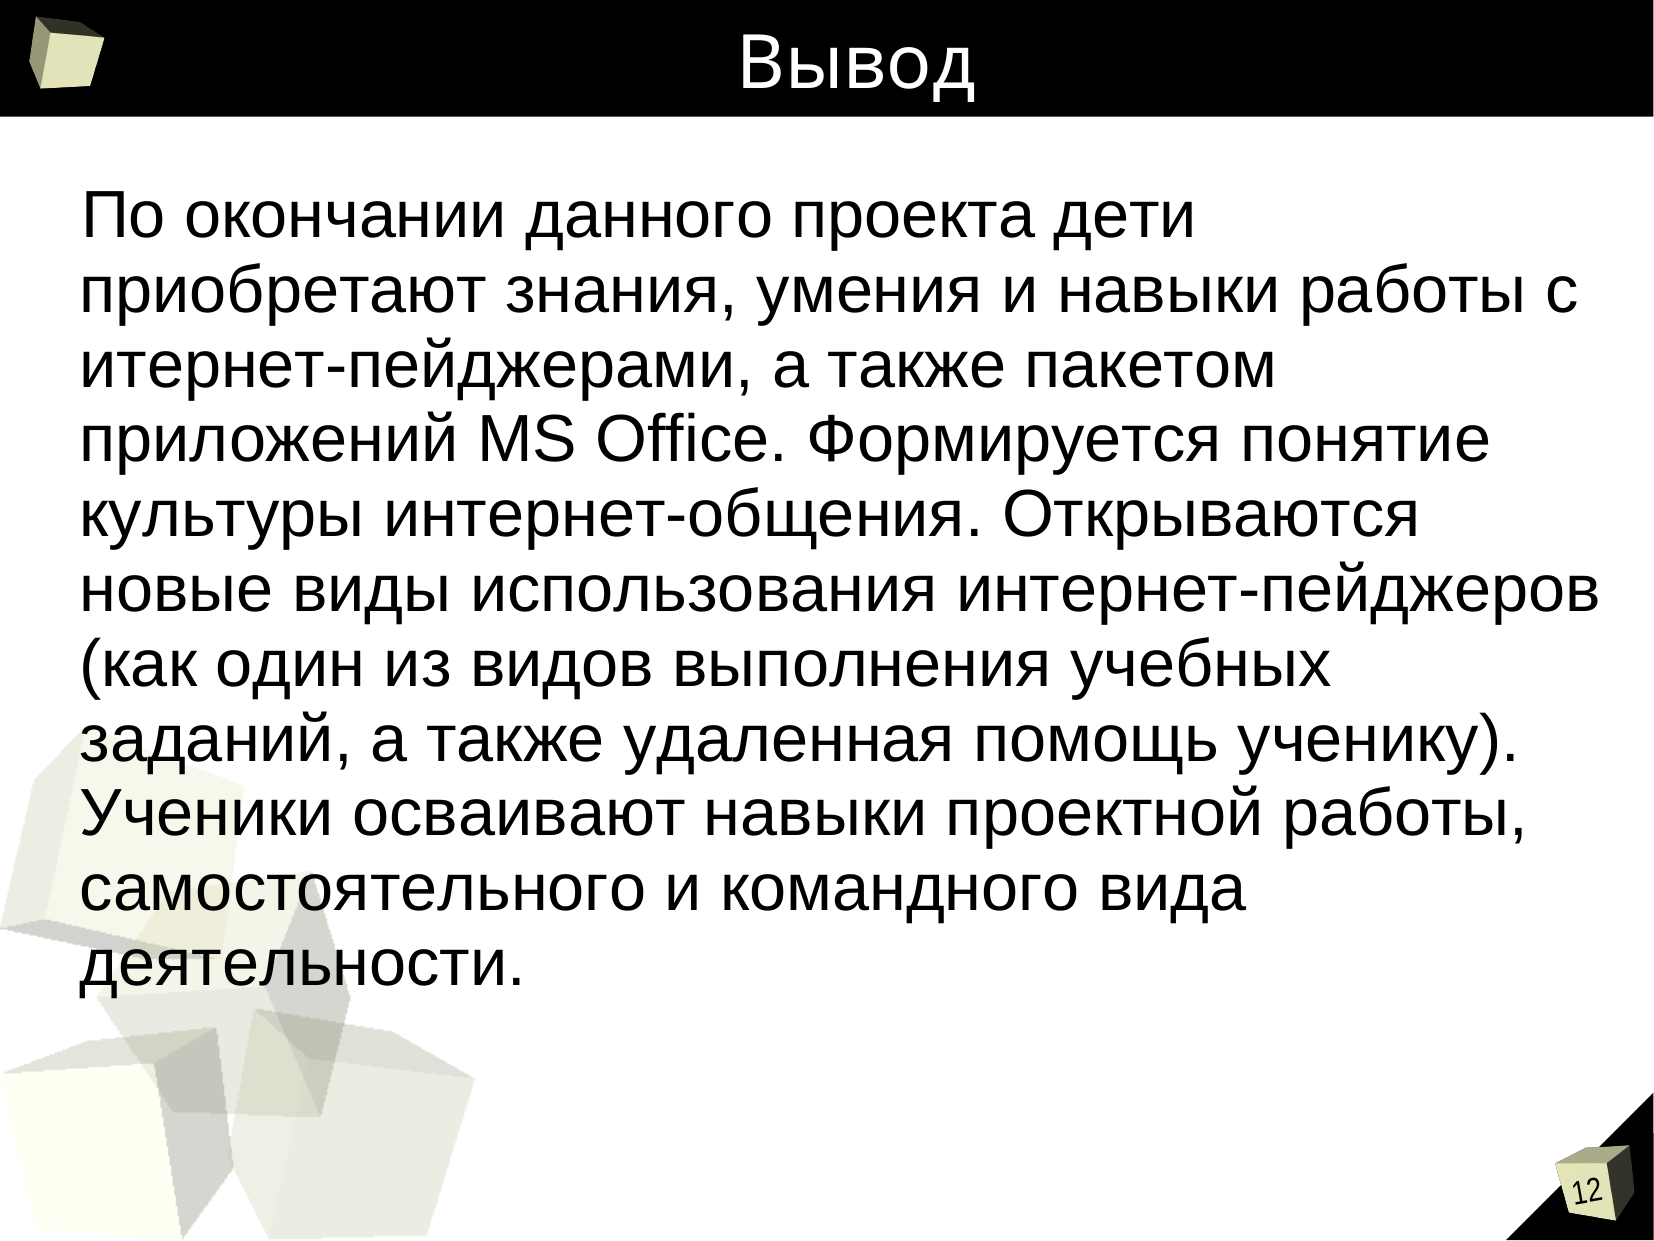

# Вывод
 По окончании данного проекта дети приобретают знания, умения и навыки работы с итернет-пейджерами, а также пакетом приложений MS Office. Формируется понятие культуры интернет-общения. Открываются новые виды использования интернет-пейджеров (как один из видов выполнения учебных заданий, а также удаленная помощь ученику). Ученики осваивают навыки проектной работы, самостоятельного и командного вида деятельности.